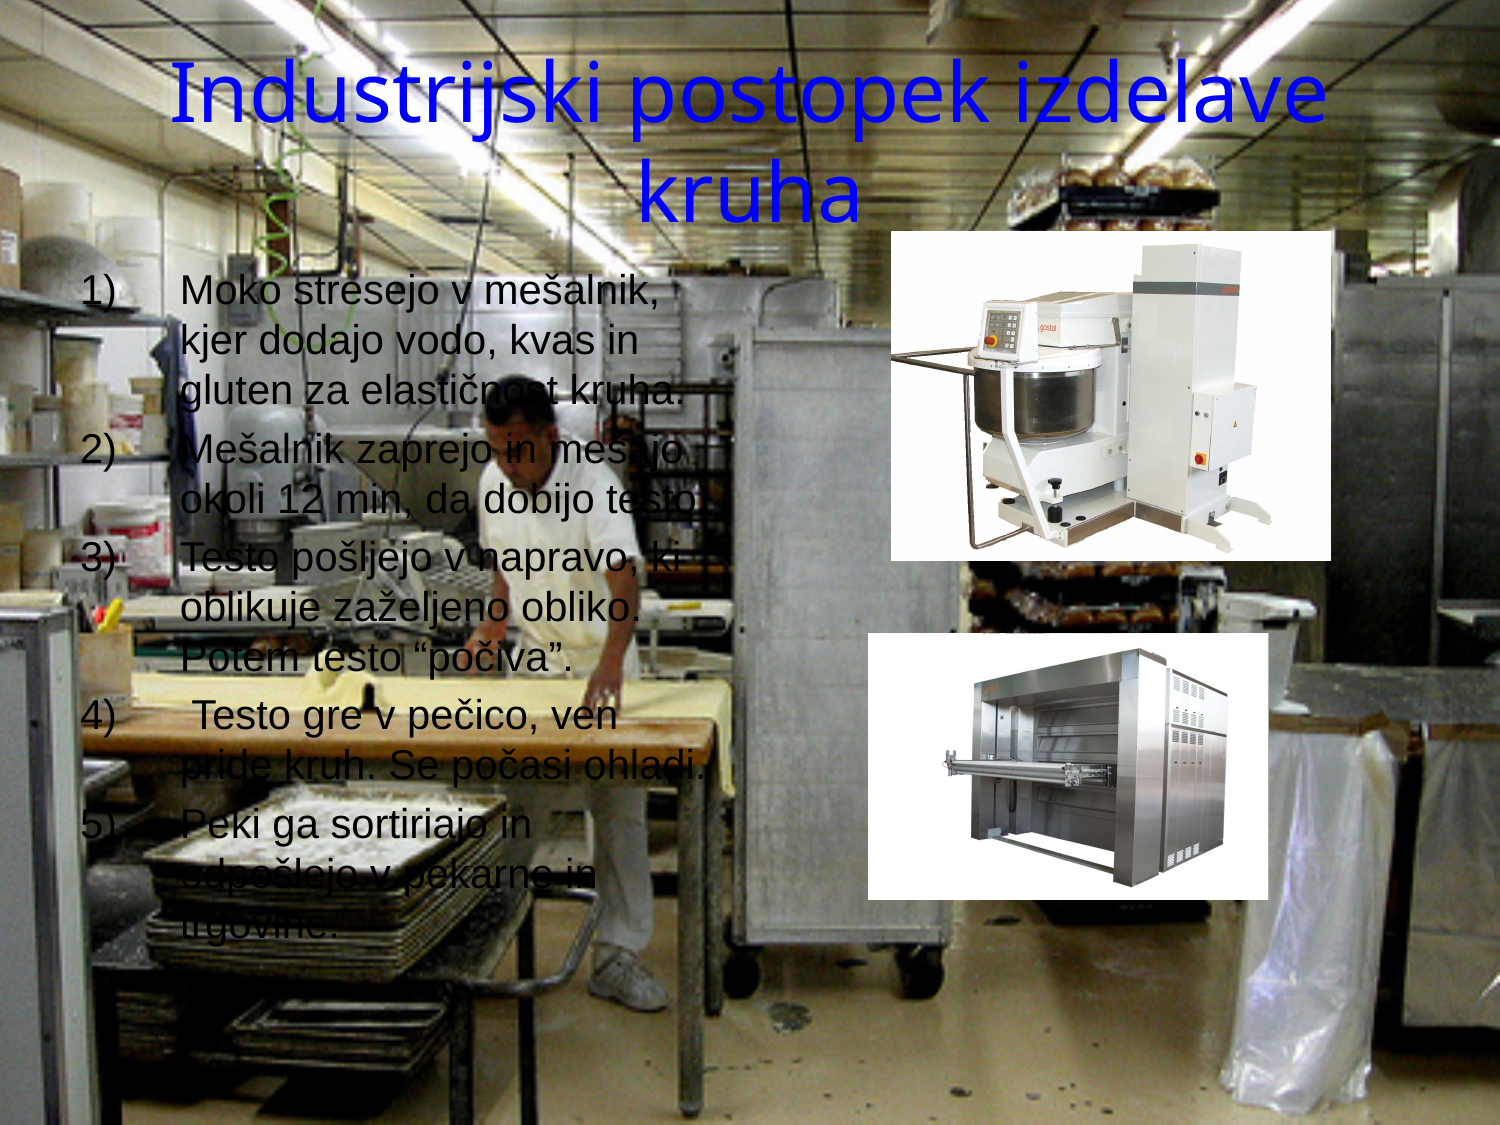

# Industrijski postopek izdelave kruha
Moko stresejo v mešalnik, kjer dodajo vodo, kvas in gluten za elastičnost kruha.
Mešalnik zaprejo in mešajo okoli 12 min, da dobijo testo.
Testo pošljejo v napravo, ki oblikuje zaželjeno obliko. Potem testo “počiva”.
 Testo gre v pečico, ven pride kruh. Se počasi ohladi.
Peki ga sortiriajo in odpošlejo v pekarne in trgovine.